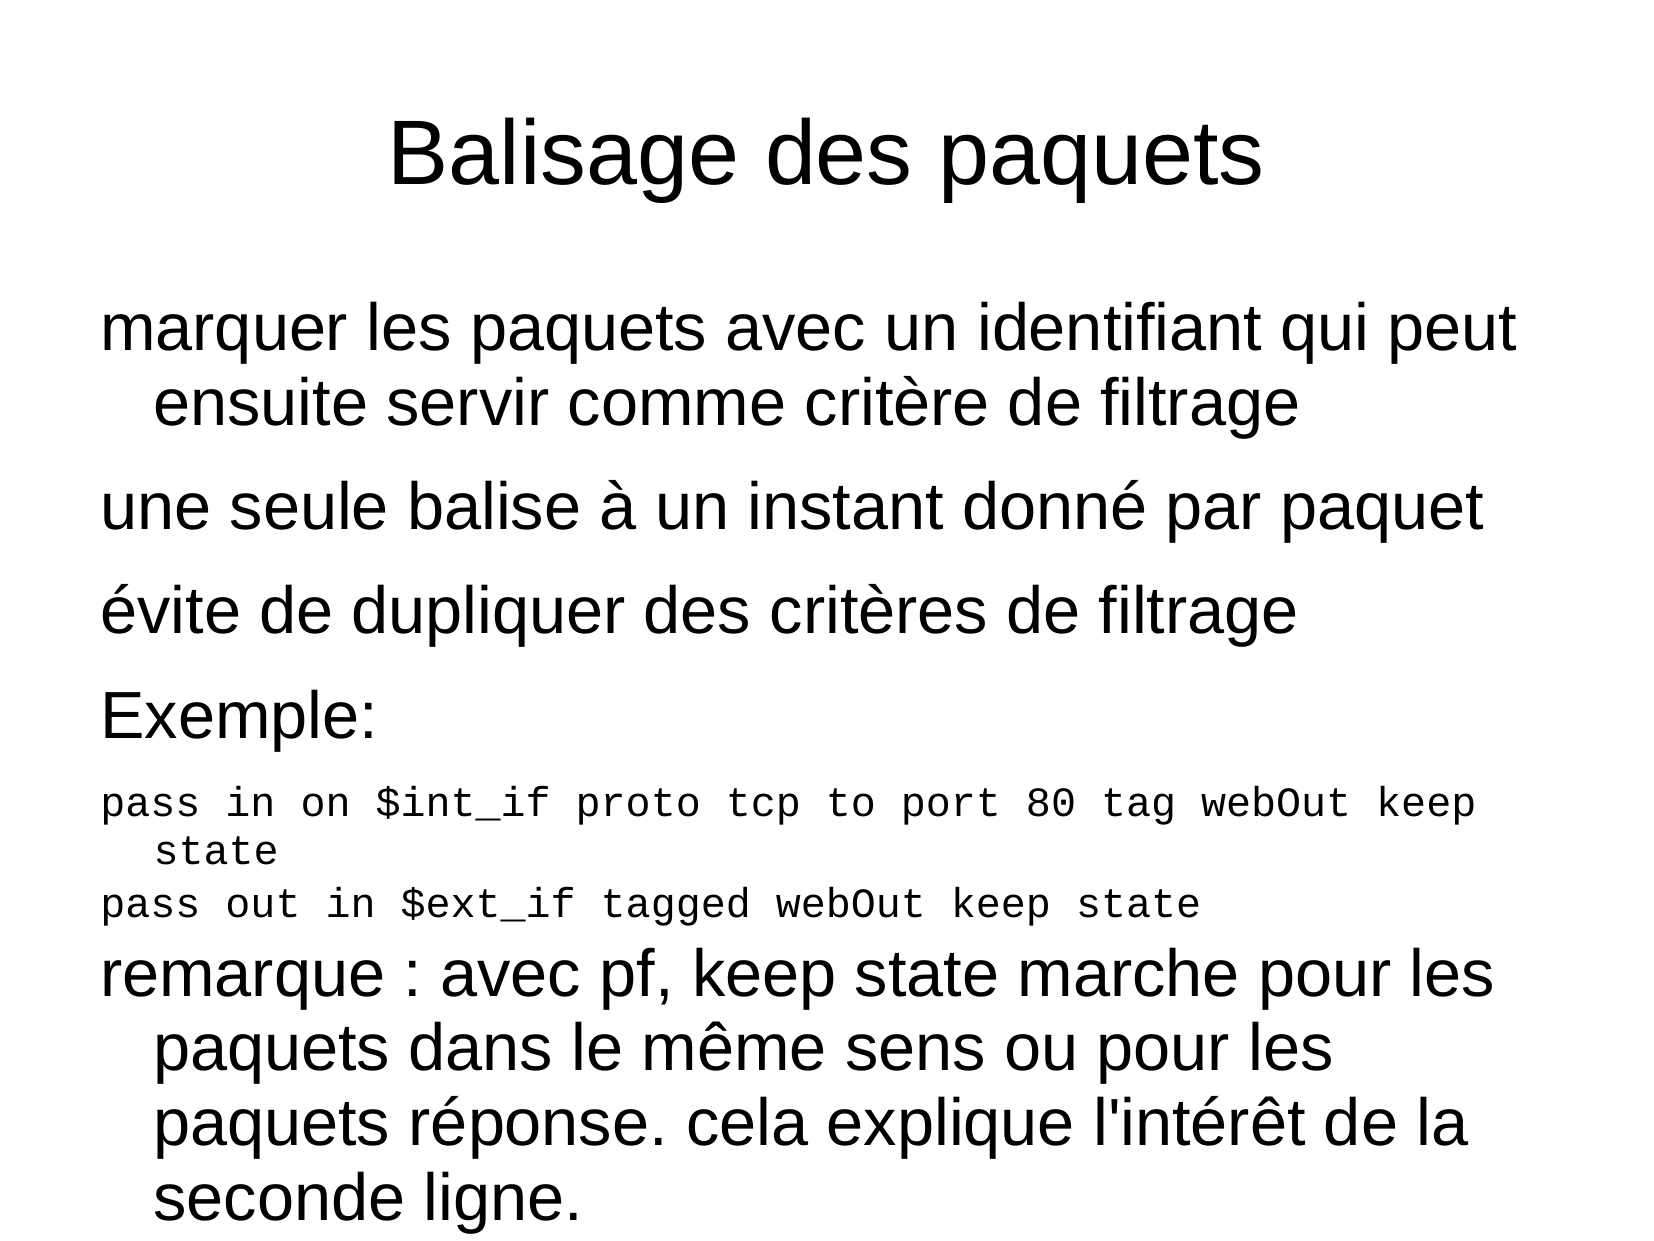

# Balisage des paquets
marquer les paquets avec un identifiant qui peut ensuite servir comme critère de filtrage
une seule balise à un instant donné par paquet
évite de dupliquer des critères de filtrage
Exemple:
pass in on $int_if proto tcp to port 80 tag webOut keep state
pass out in $ext_if tagged webOut keep state
remarque : avec pf, keep state marche pour les paquets dans le même sens ou pour les paquets réponse. cela explique l'intérêt de la seconde ligne.